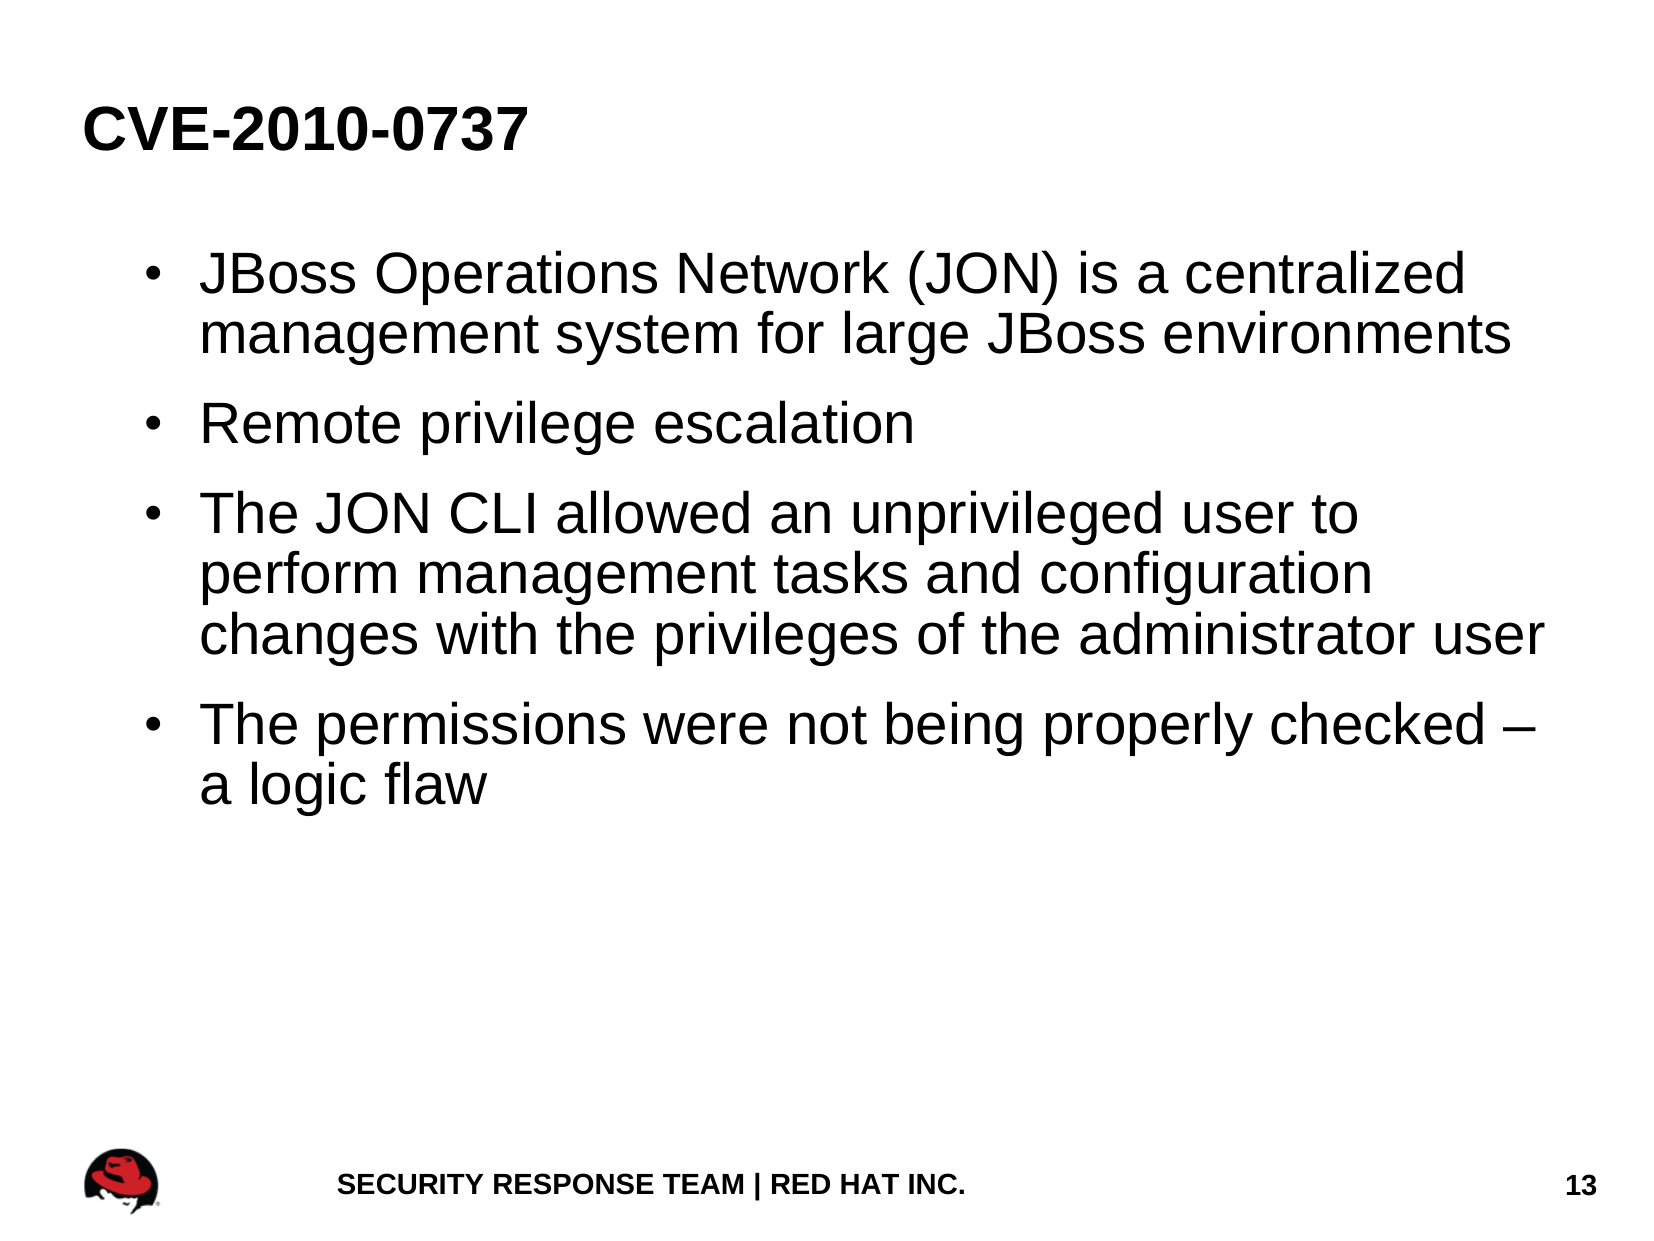

# CVE-2010-0737
JBoss Operations Network (JON) is a centralized management system for large JBoss environments
Remote privilege escalation
The JON CLI allowed an unprivileged user to perform management tasks and configuration changes with the privileges of the administrator user
The permissions were not being properly checked – a logic flaw